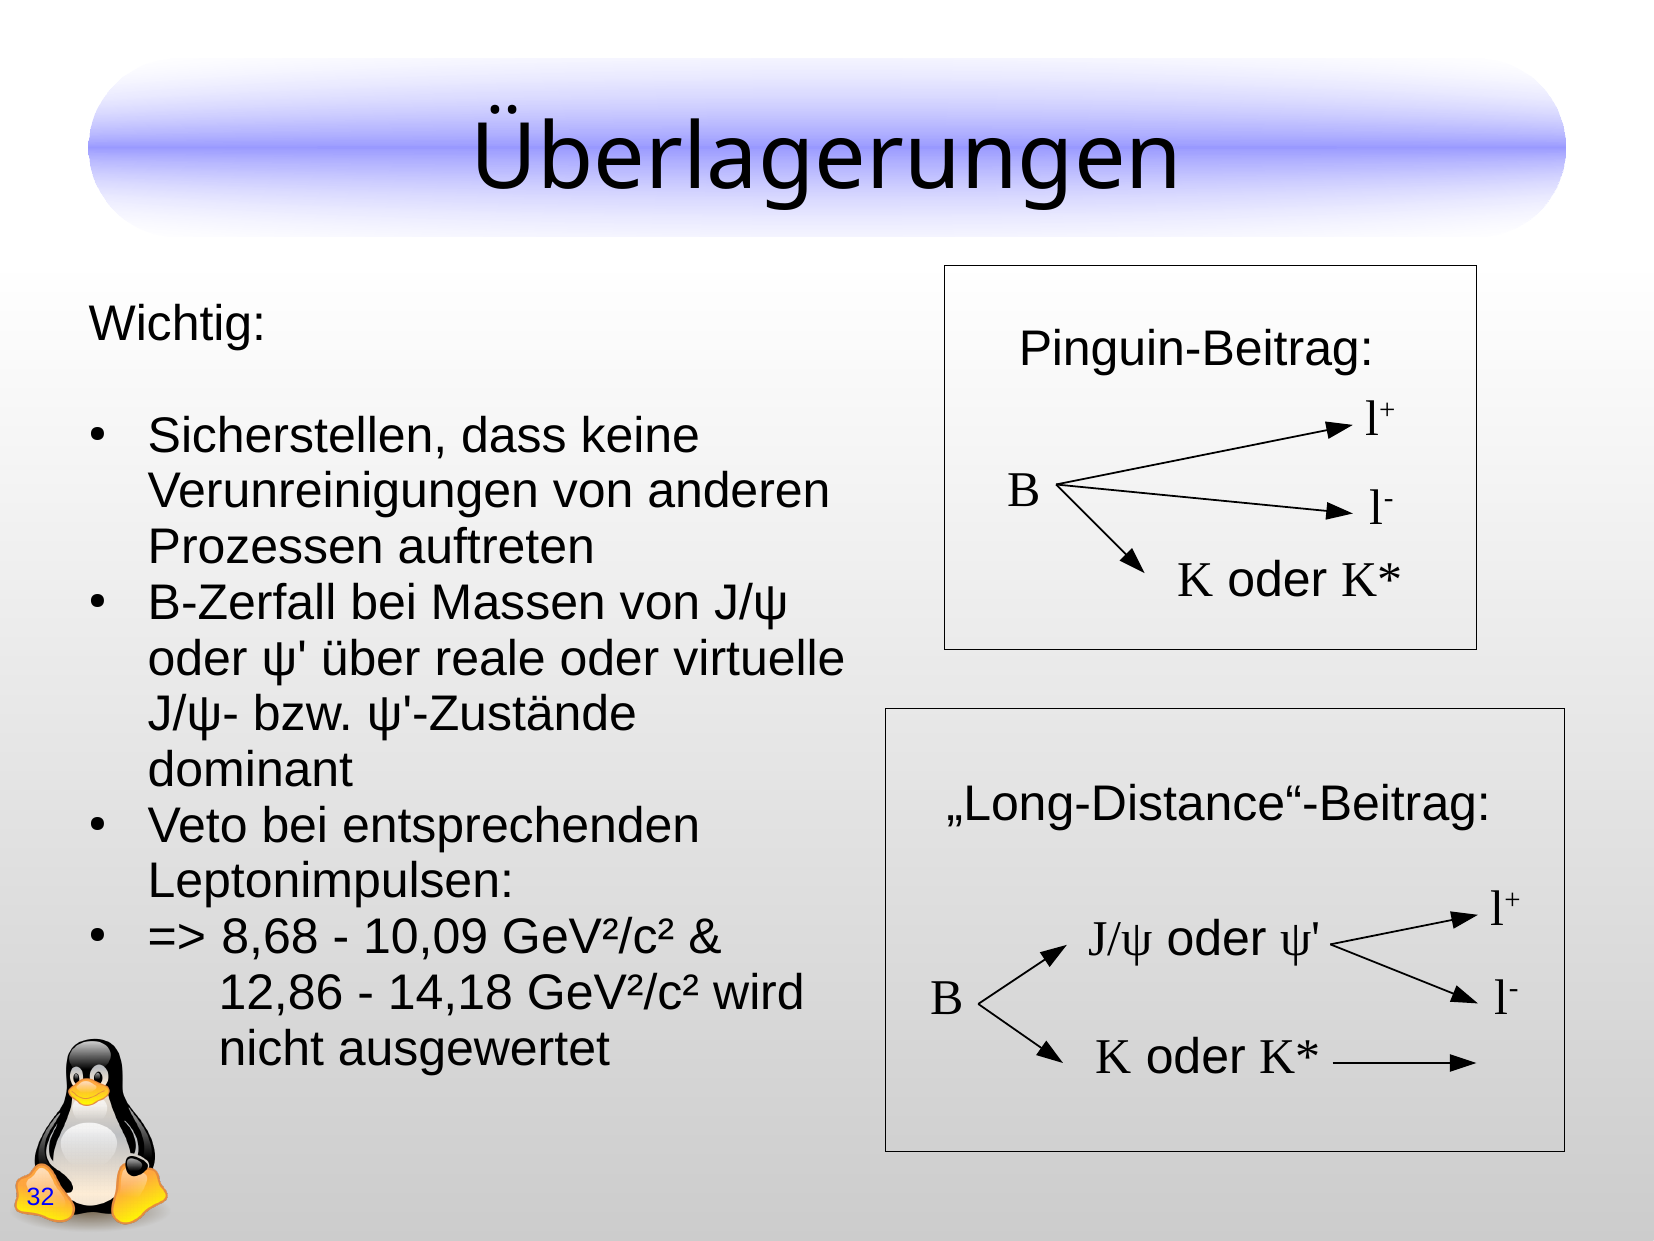

# Überlagerungen
Pinguin-Beitrag:
l+
B
l-
K oder K*
Wichtig:
Sicherstellen, dass keine Verunreinigungen von anderen Prozessen auftreten
B-Zerfall bei Massen von J/ψ oder ψ' über reale oder virtuelle J/ψ- bzw. ψ'-Zustände dominant
Veto bei entsprechenden Leptonimpulsen:
=>	8,68 - 10,09 GeV²/c² &
12,86 - 14,18 GeV²/c² wird nicht ausgewertet
„Long-Distance“-Beitrag:
l+
J/ψ oder ψ'
l-
B
K oder K*